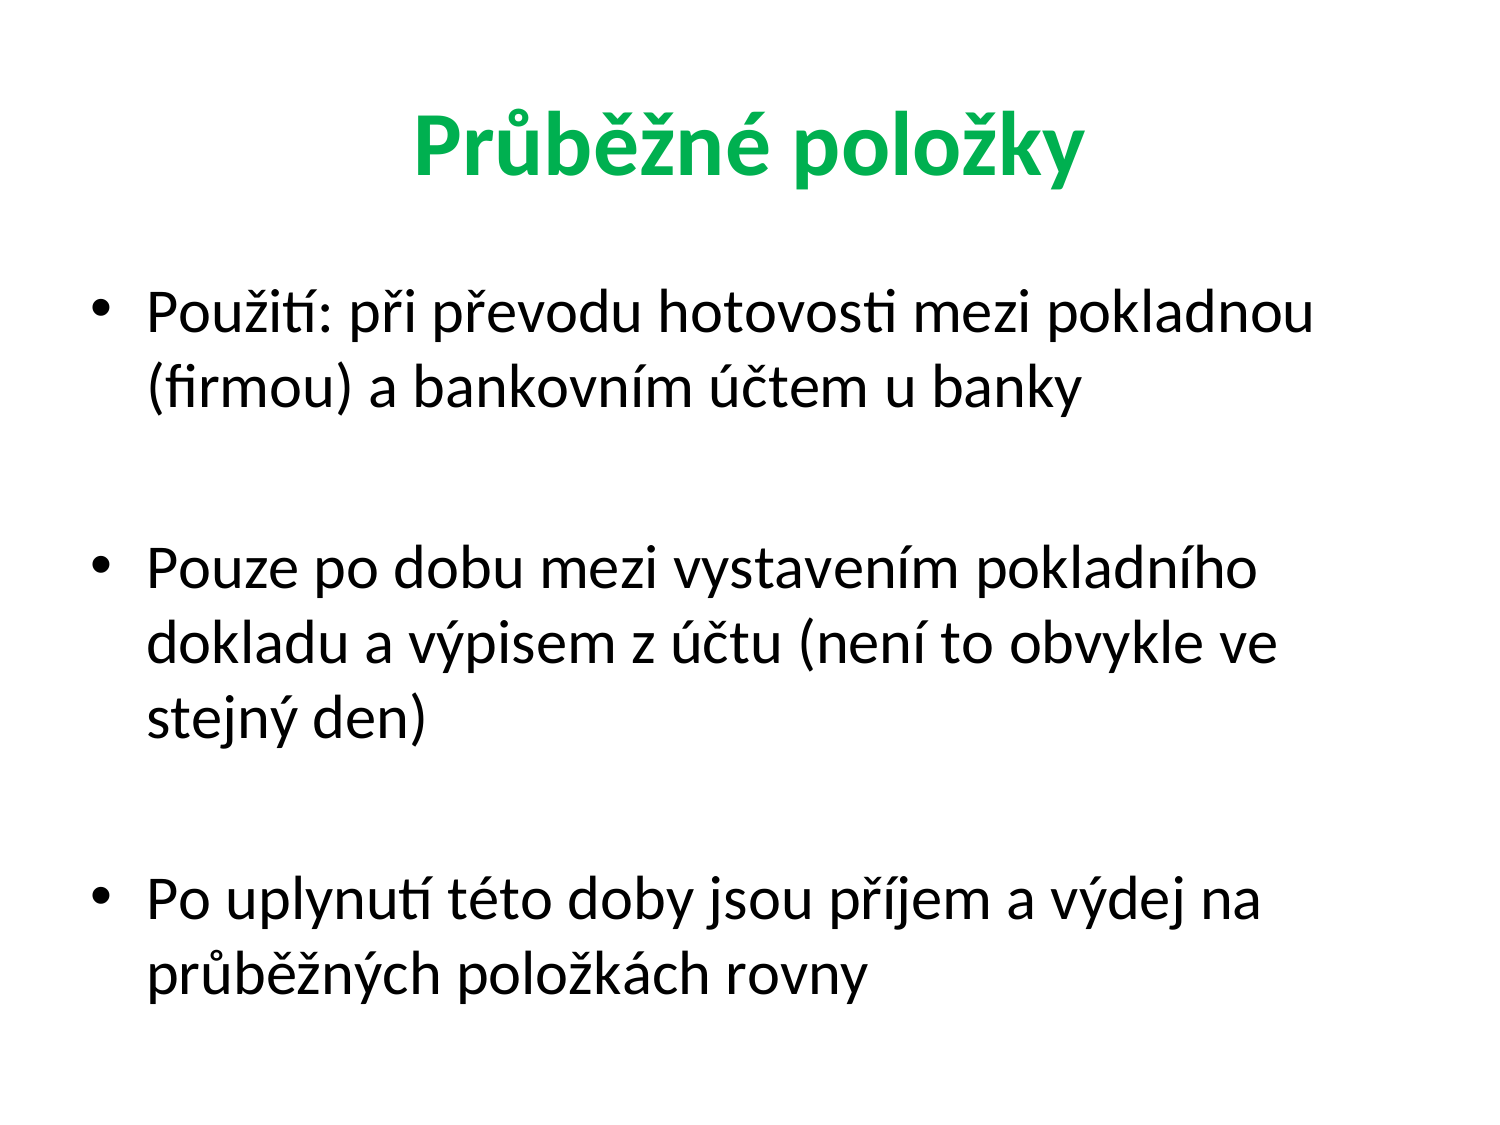

# Průběžné položky
Použití: při převodu hotovosti mezi pokladnou (firmou) a bankovním účtem u banky
Pouze po dobu mezi vystavením pokladního dokladu a výpisem z účtu (není to obvykle ve stejný den)
Po uplynutí této doby jsou příjem a výdej na průběžných položkách rovny